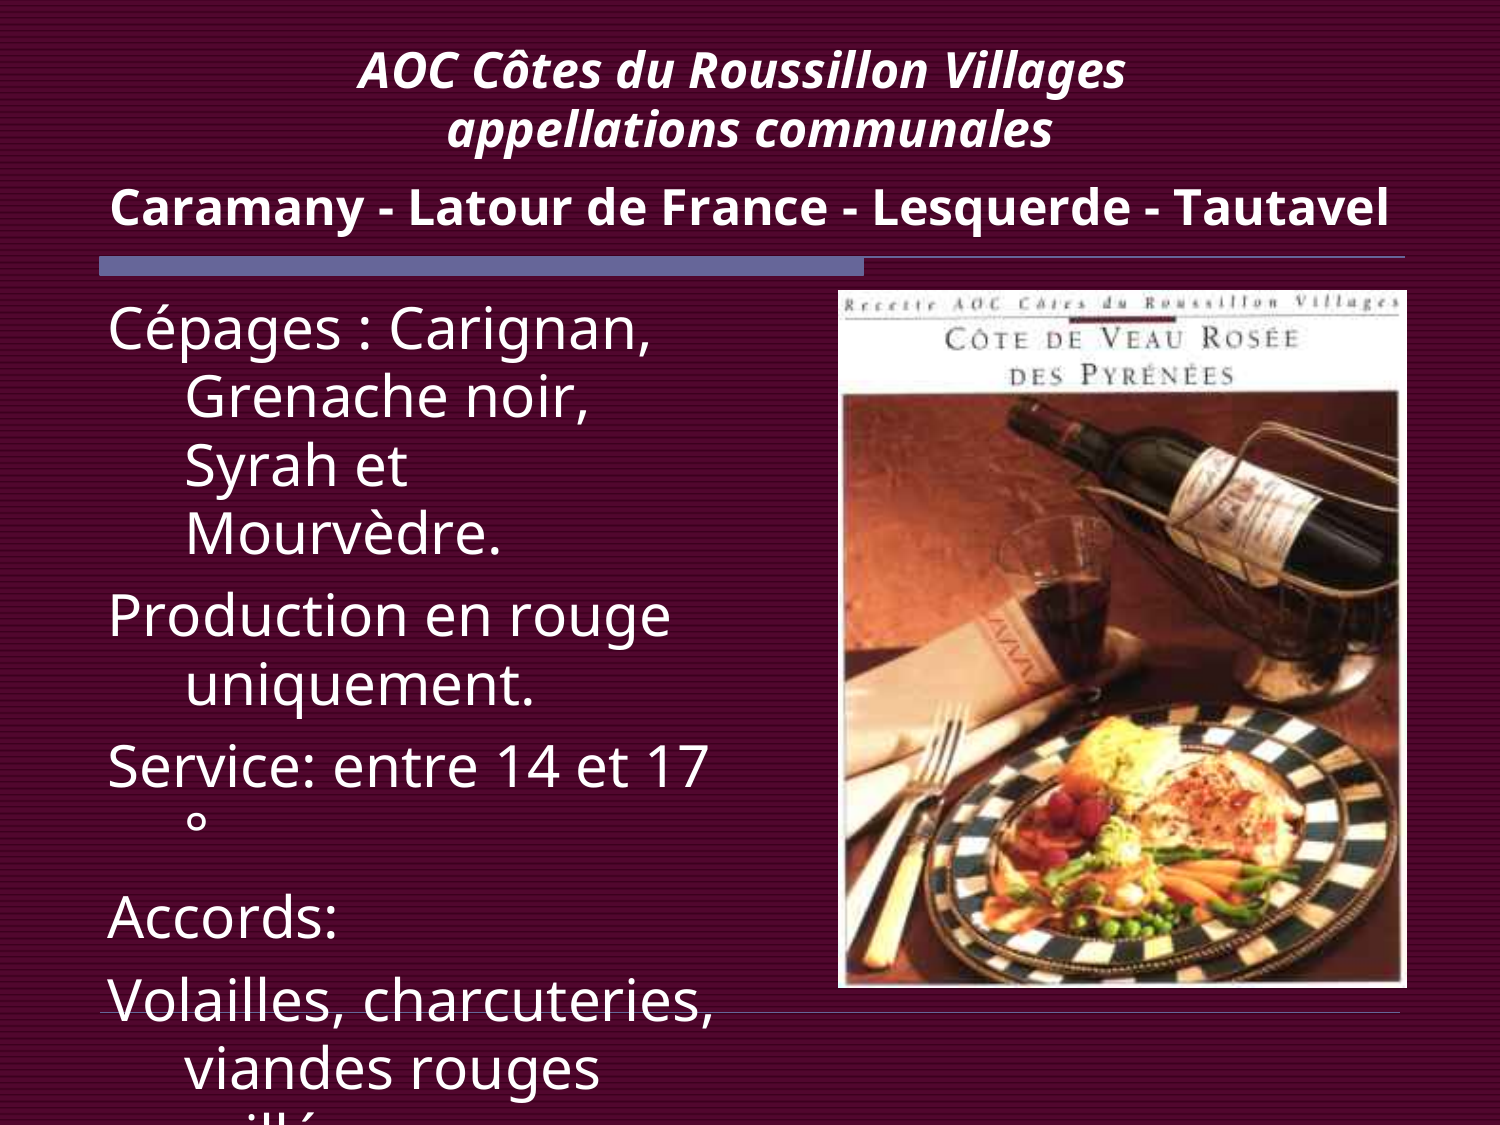

# AOC Côtes du Roussillon Villages appellations communales Caramany - Latour de France - Lesquerde - Tautavel
Cépages : Carignan, Grenache noir, Syrah et Mourvèdre.
Production en rouge uniquement.
Service: entre 14 et 17 °
Accords:
Volailles, charcuteries, viandes rouges grillées ou en sauce…